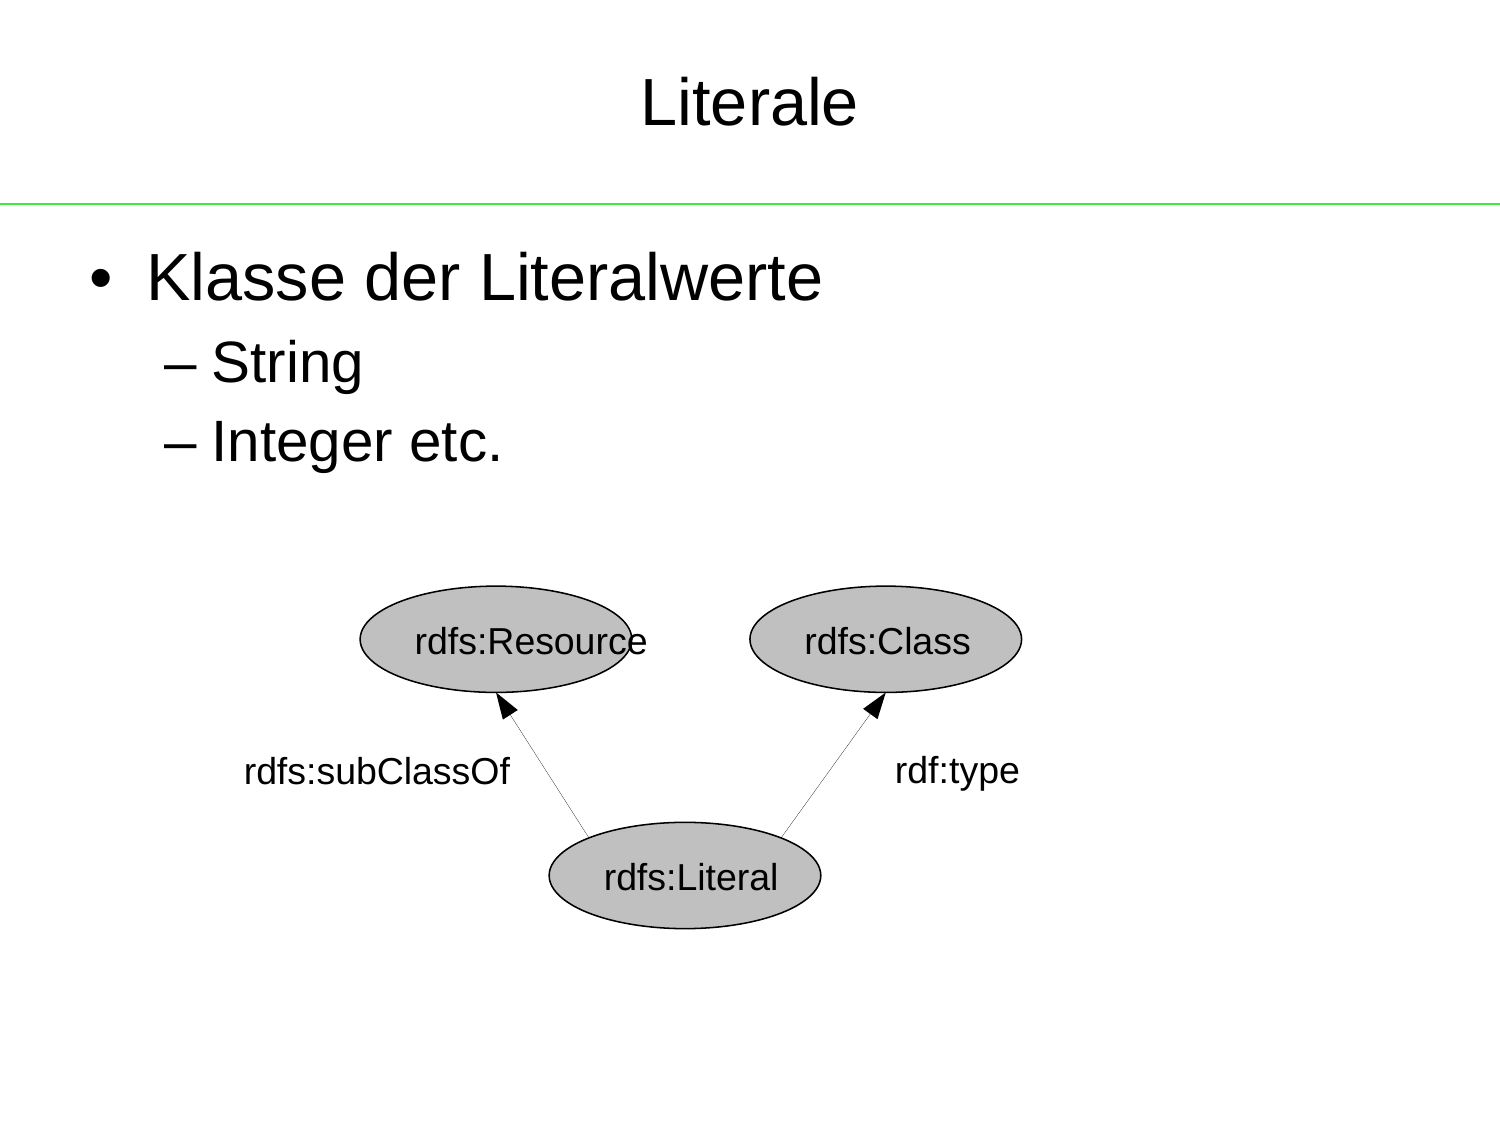

# Literale
Klasse der Literalwerte
String
Integer etc.
rdfs:Resource
rdfs:Class
rdf:type
rdfs:subClassOf
rdfs:Literal